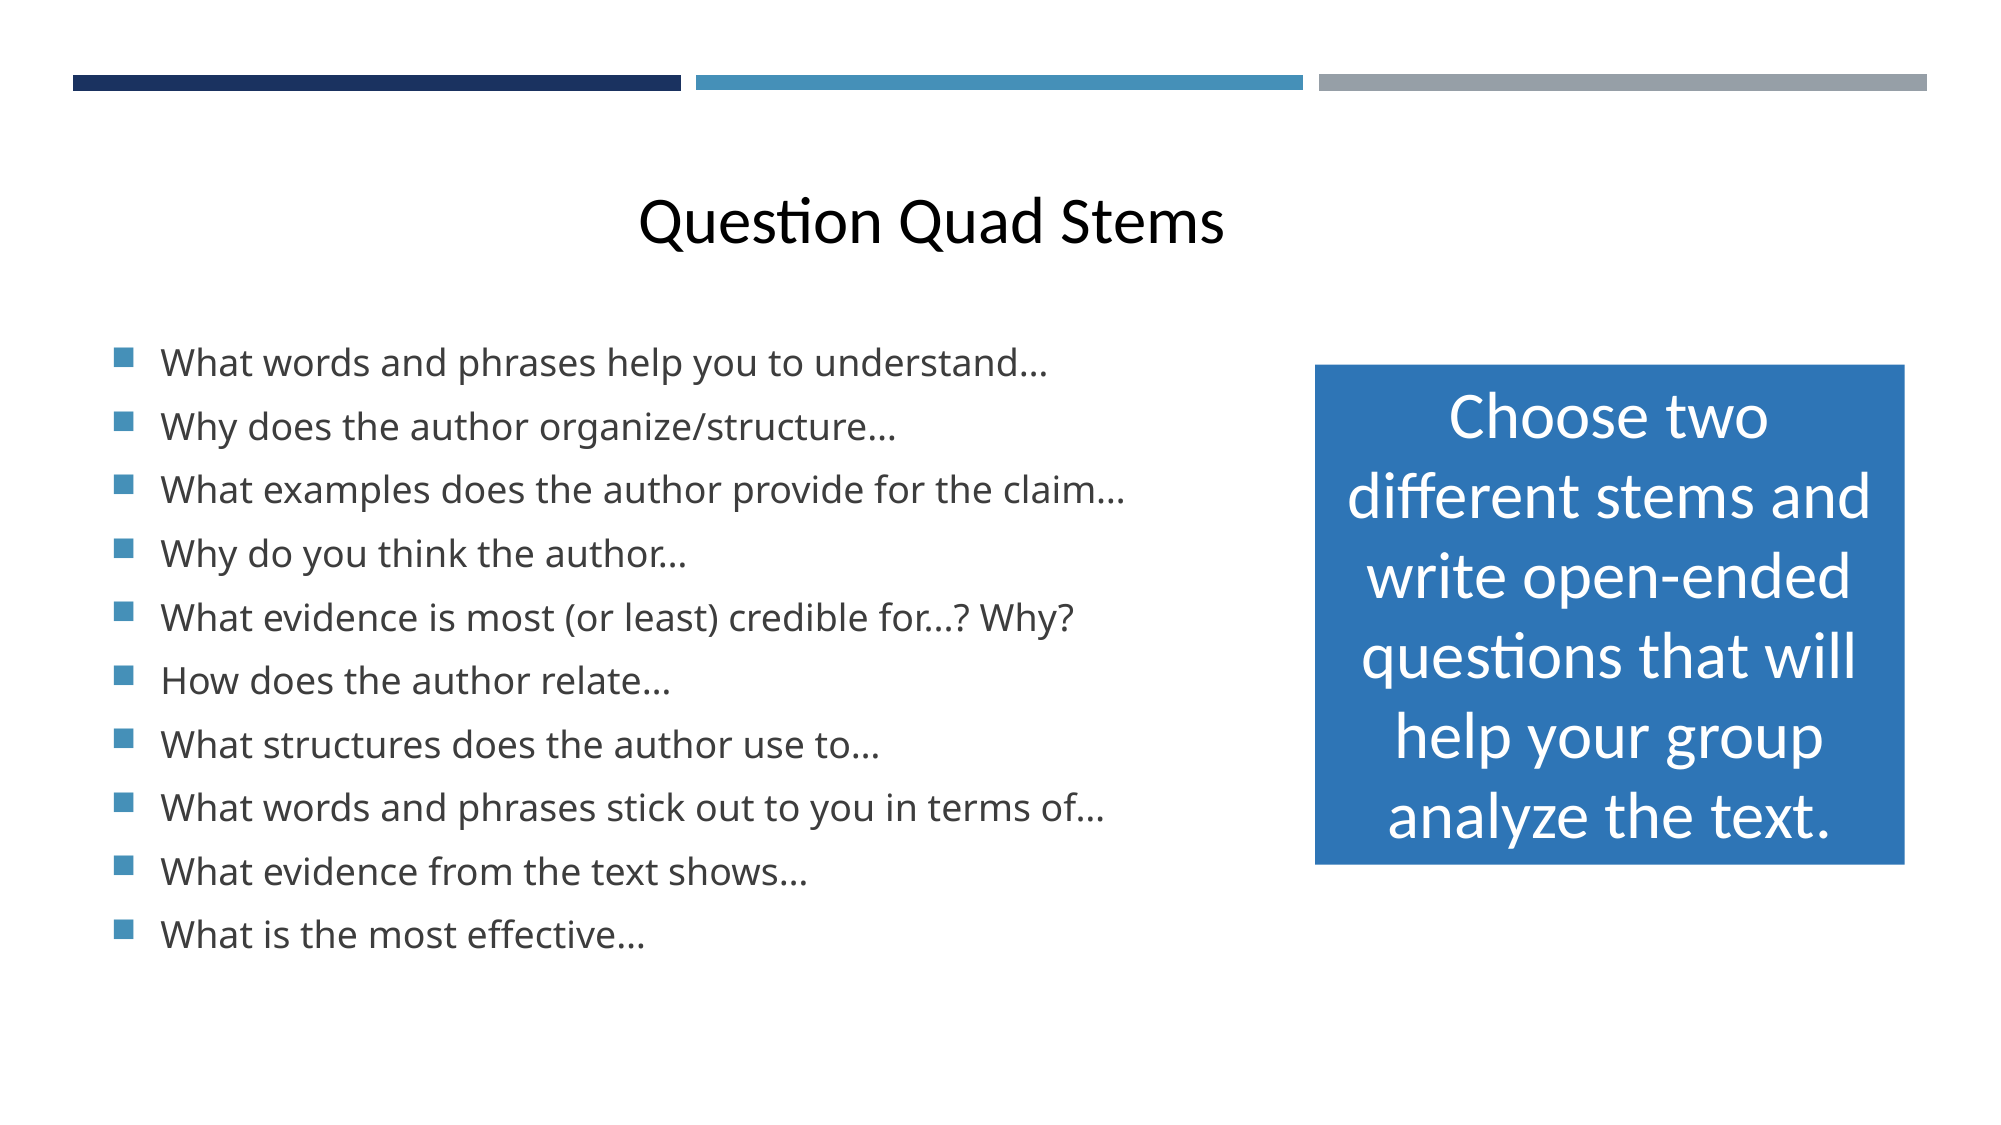

# Question quad stems
Question Quad Stems
What words and phrases help you to understand…
Why does the author organize/structure…
What examples does the author provide for the claim…
Why do you think the author…
What evidence is most (or least) credible for...? Why?
How does the author relate…
What structures does the author use to…
What words and phrases stick out to you in terms of…
What evidence from the text shows…
What is the most effective…
Choose two different stems and write open-ended questions that will help your group analyze the text.